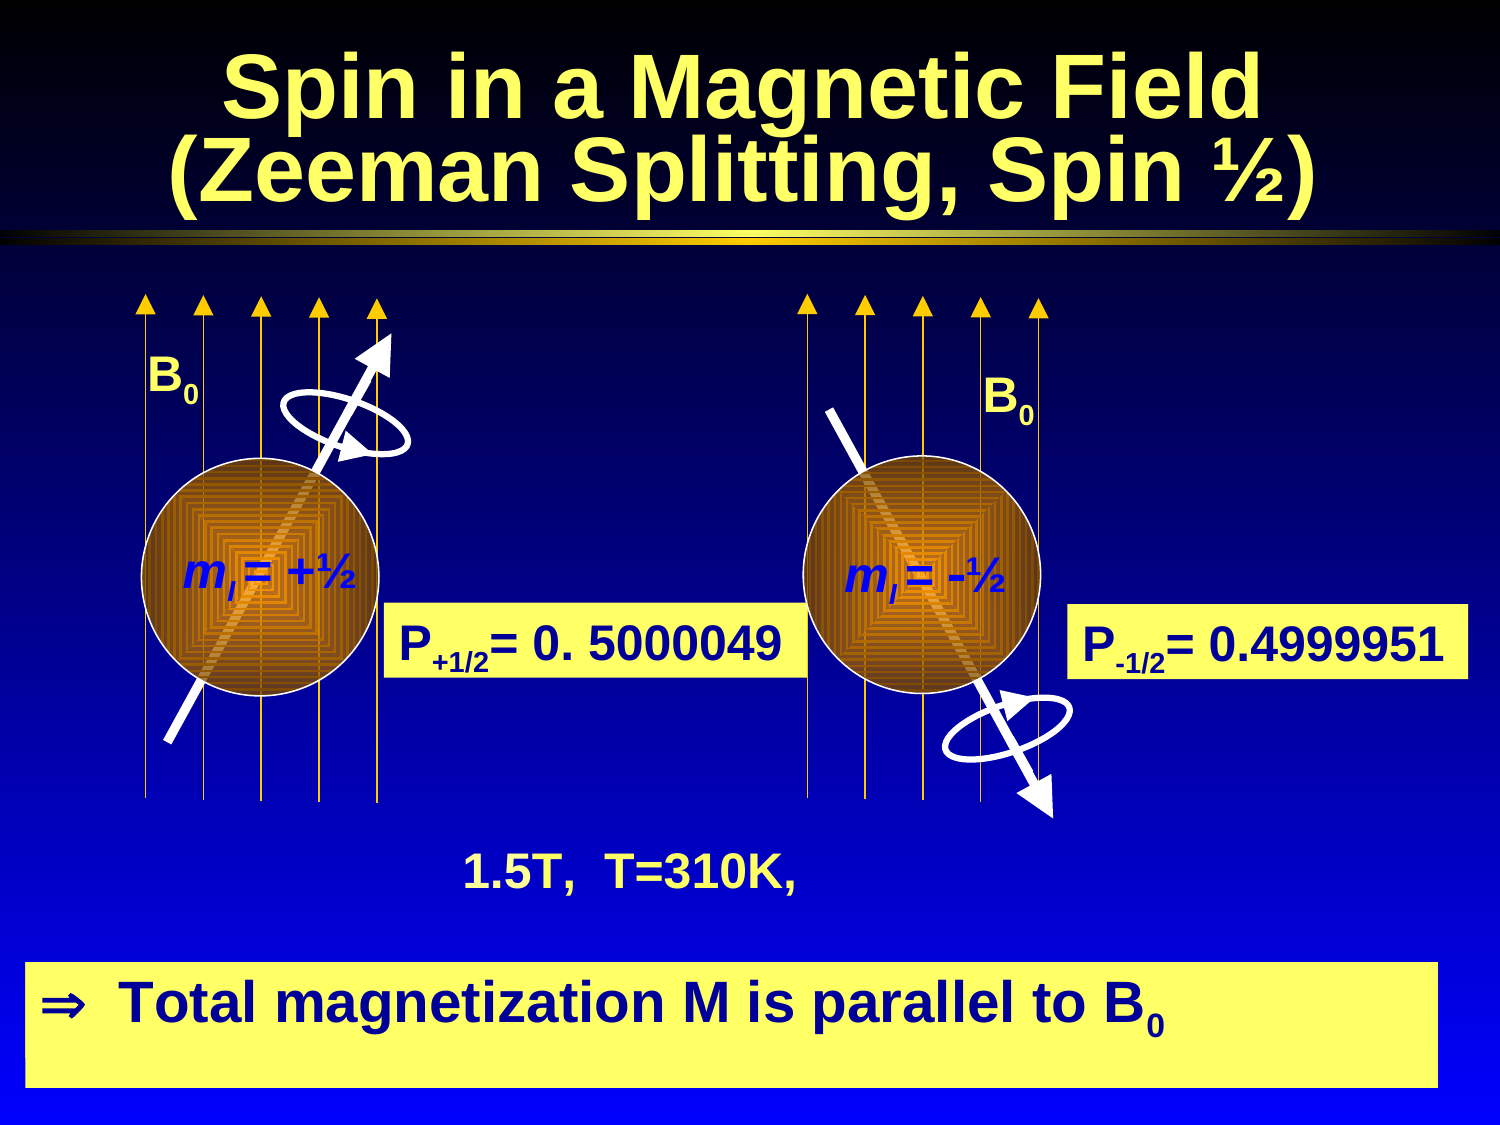

# Spin in a Magnetic Field (Zeeman Splitting, Spin ½)
B0
B0
mI = +½
mI = ½
P+1/2= 0. 5000049
P-1/2= 0.4999951
1.5T, T=310K,
 Total magnetization M is parallel to B0